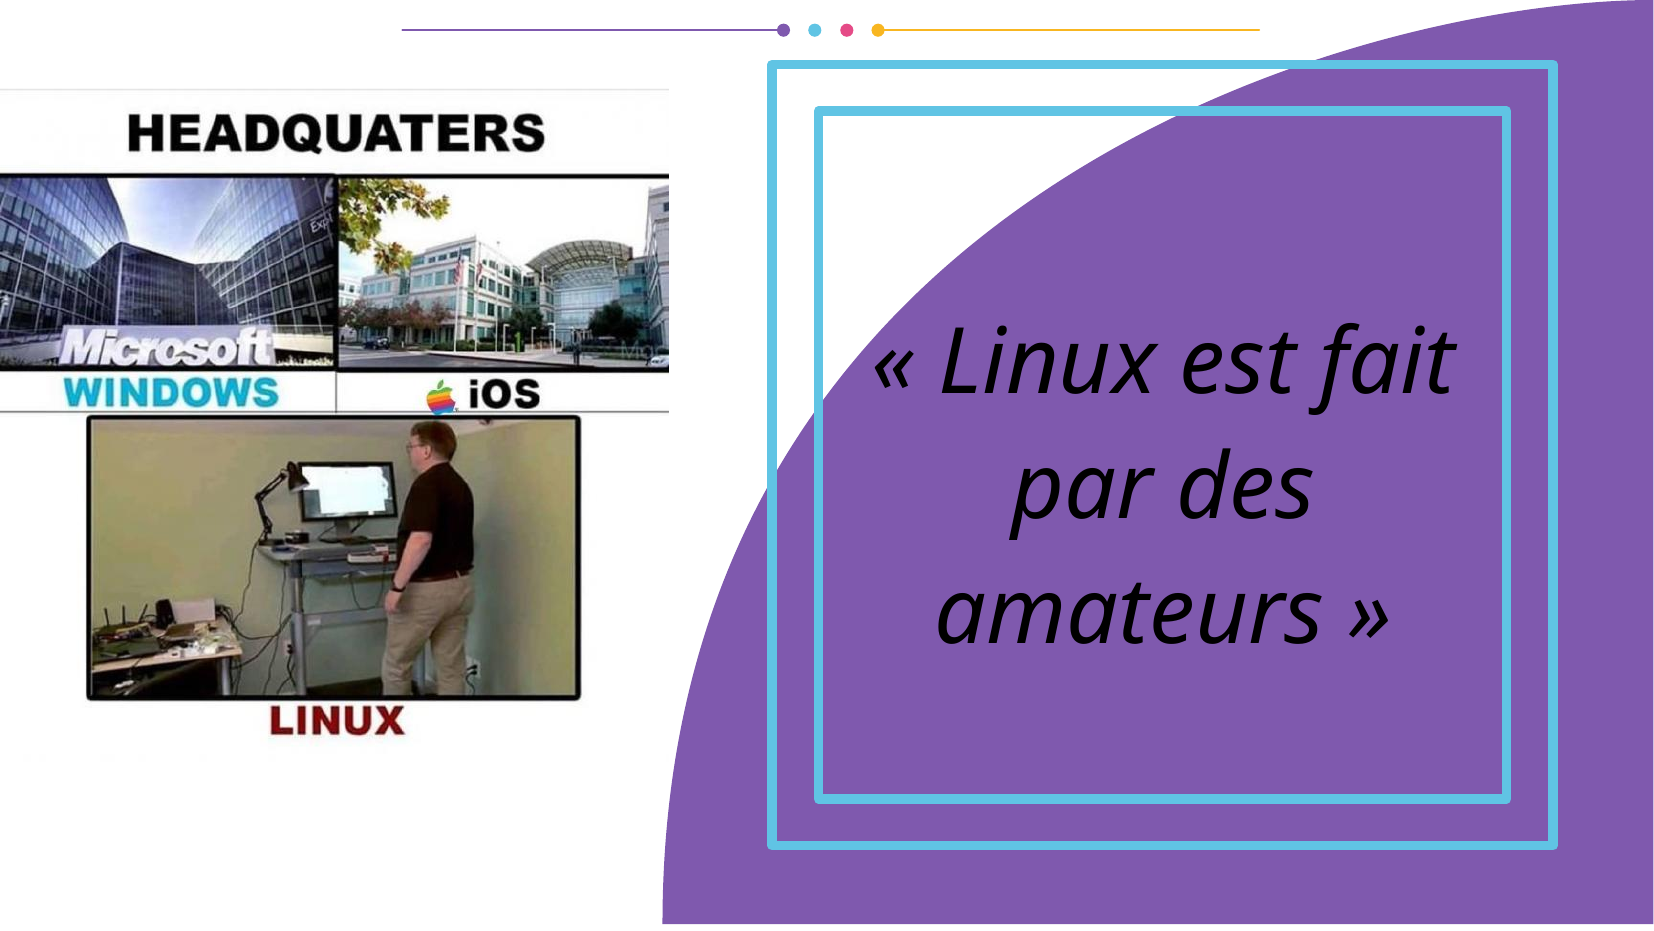

# « Linux est fait par des amateurs »